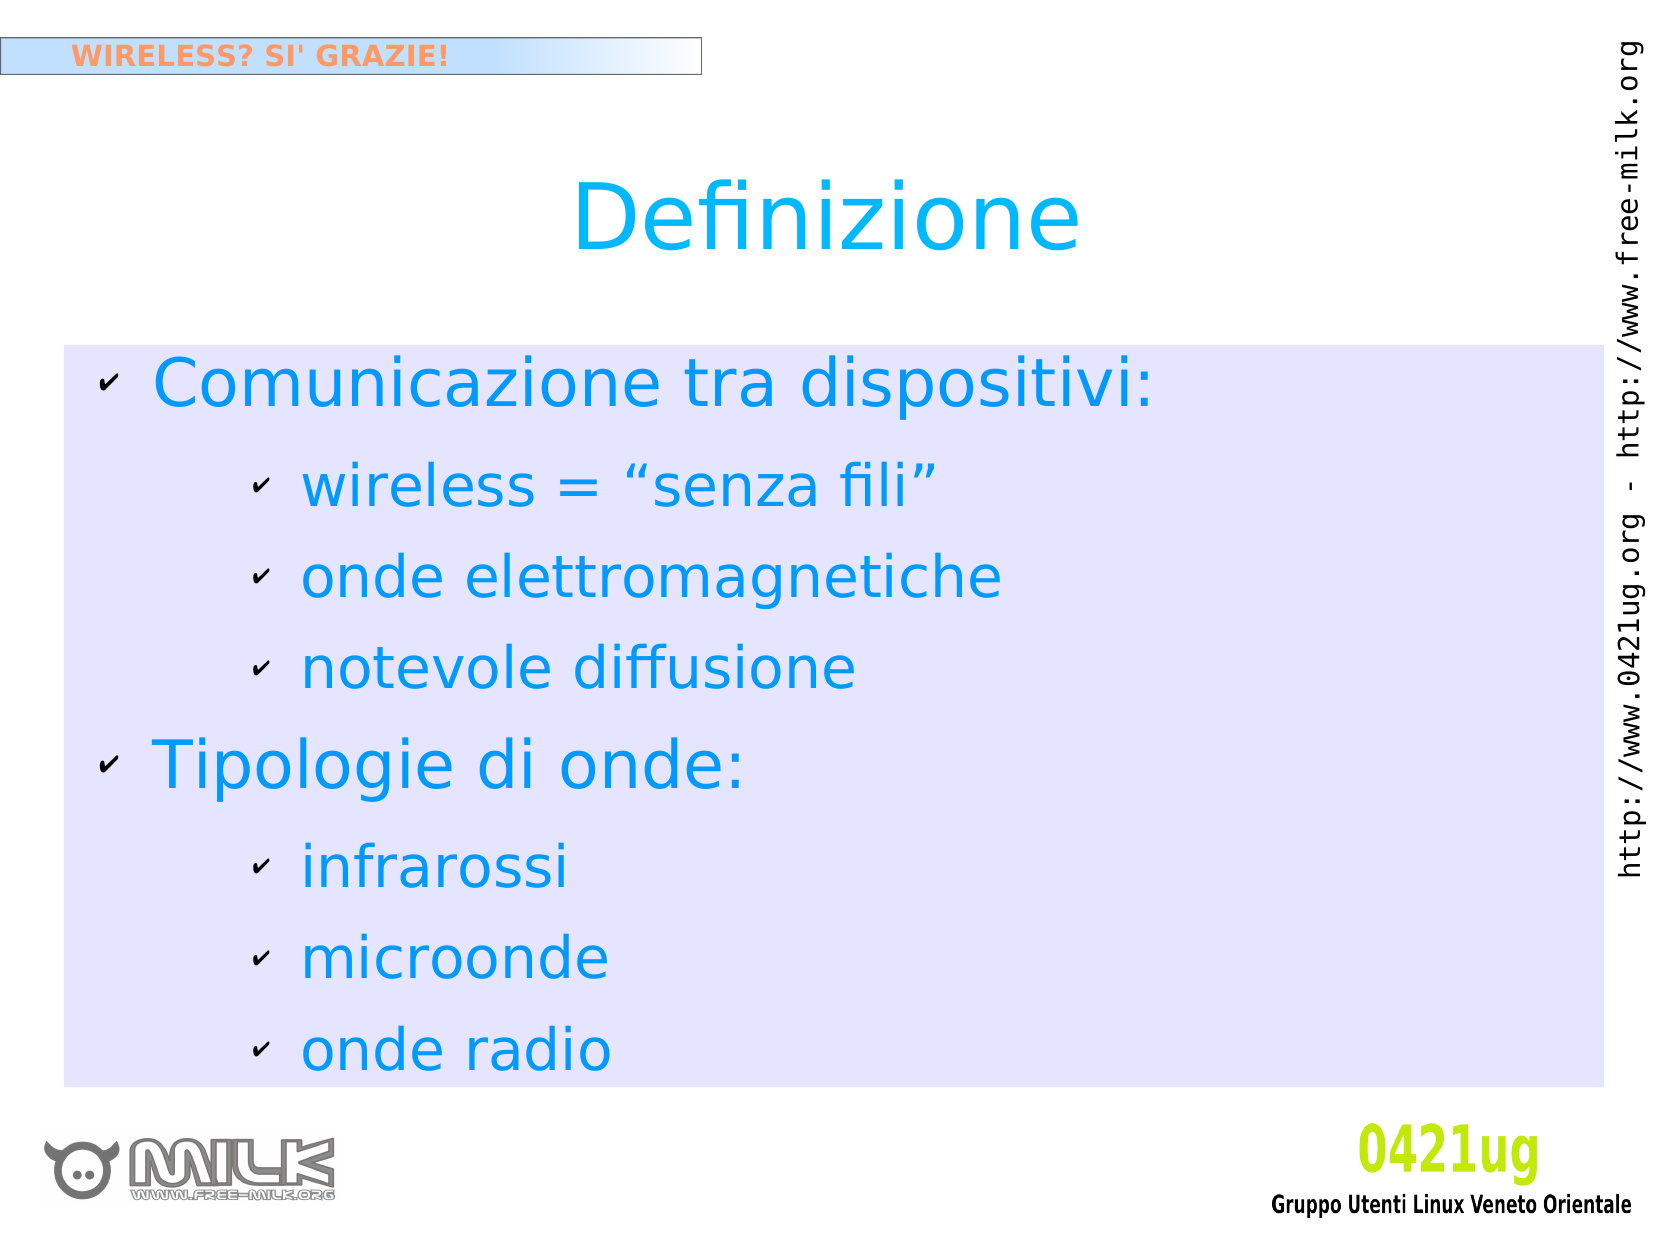

# Definizione
Comunicazione tra dispositivi:
wireless = “senza fili”
onde elettromagnetiche
notevole diffusione
Tipologie di onde:
infrarossi
microonde
onde radio